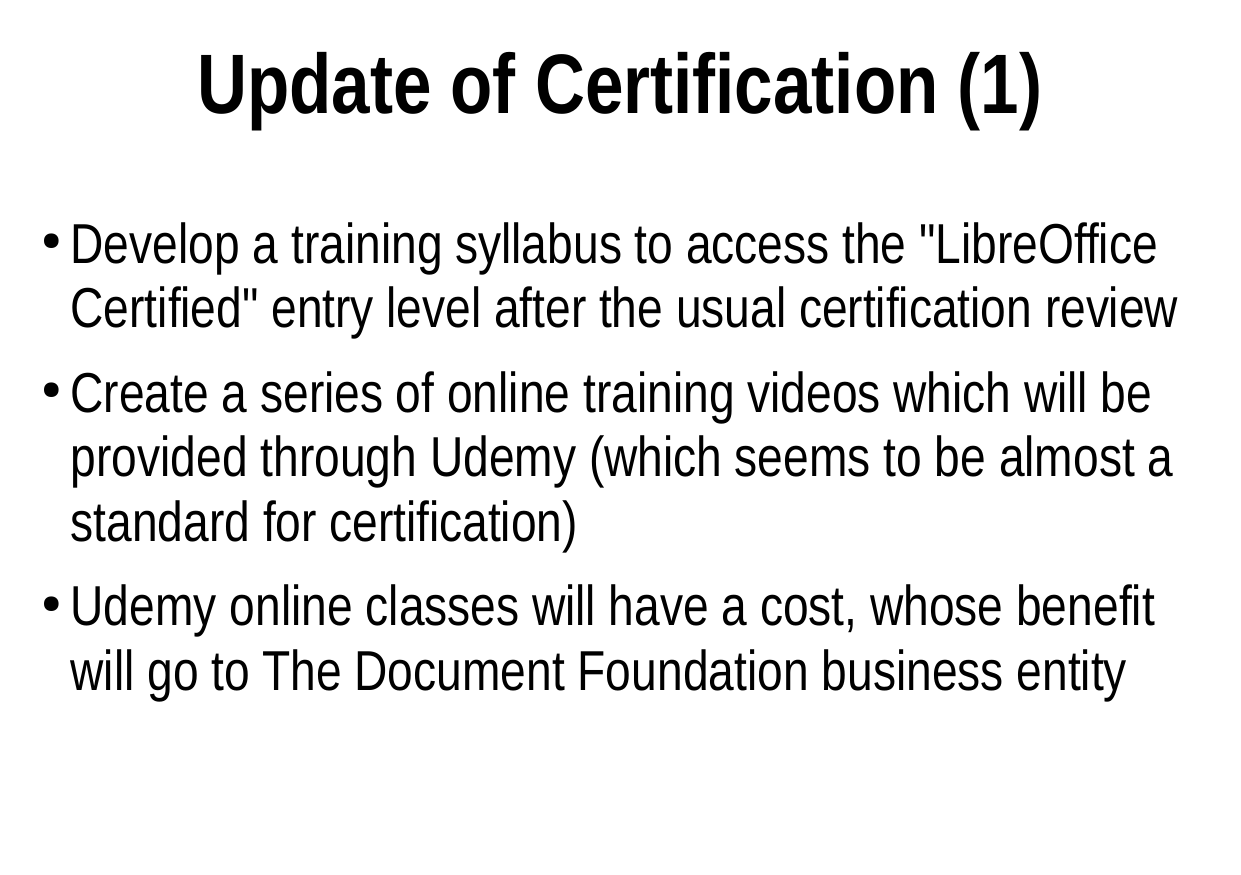

# Update of Certification (1)
Develop a training syllabus to access the "LibreOffice Certified" entry level after the usual certification review
Create a series of online training videos which will be provided through Udemy (which seems to be almost a standard for certification)
Udemy online classes will have a cost, whose benefit will go to The Document Foundation business entity